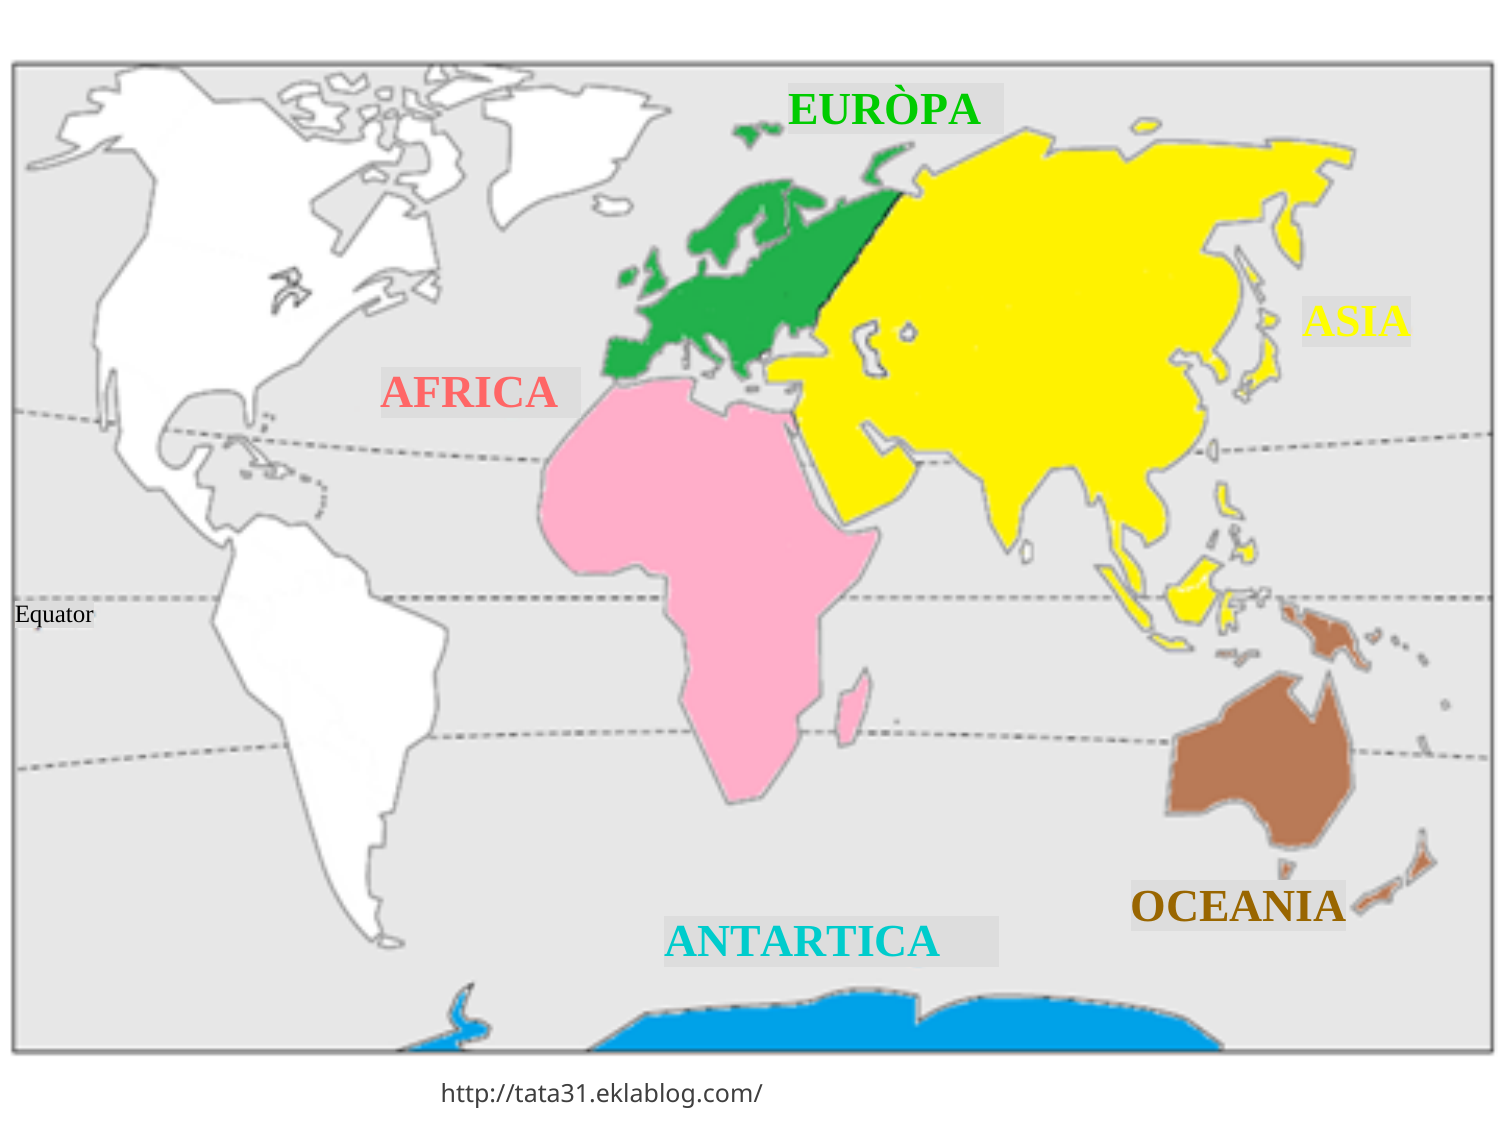

EURÒPA
ASIA
AFRICA
Equator
OCEANIA
ANTARTICA
http://tata31.eklablog.com/